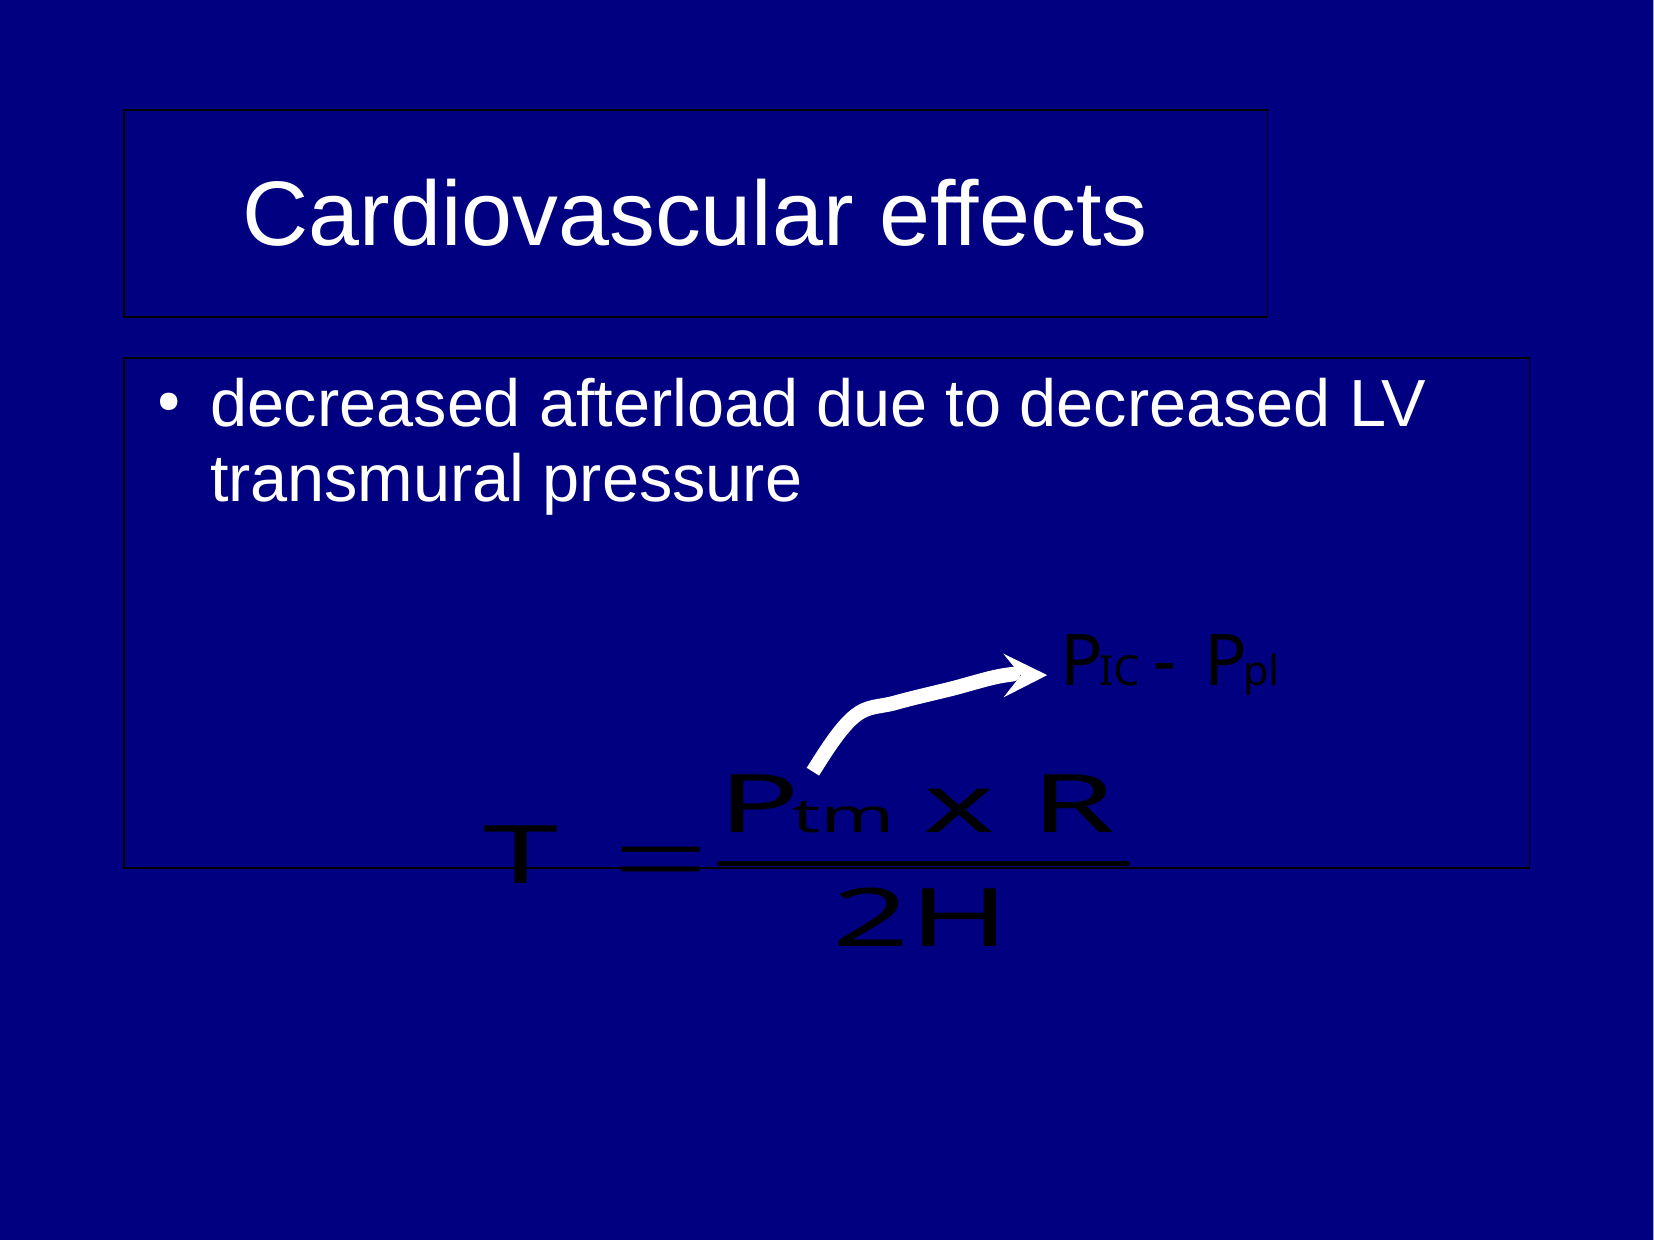

# Cardiovascular effects
decreased afterload due to decreased LV transmural pressure